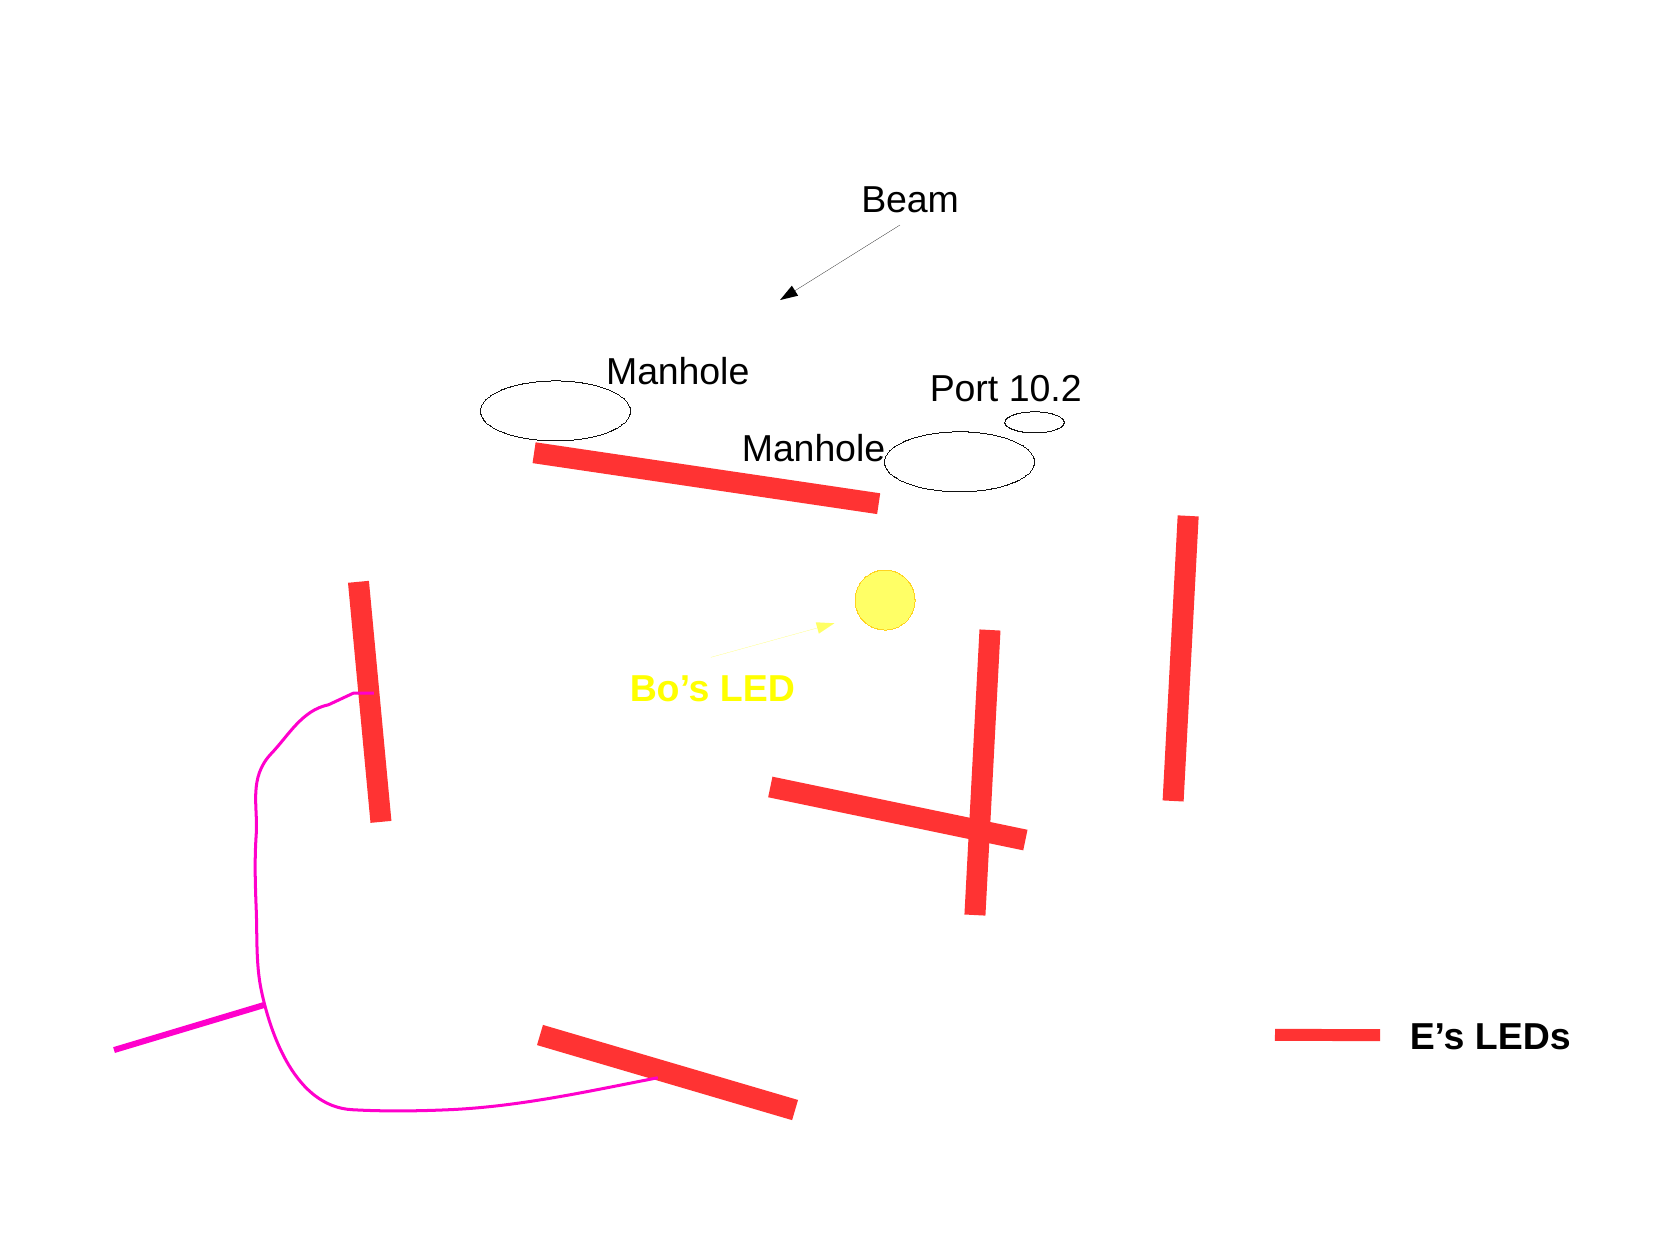

Beam
Manhole
Port 10.2
Manhole
Bo’s LED
E’s LEDs